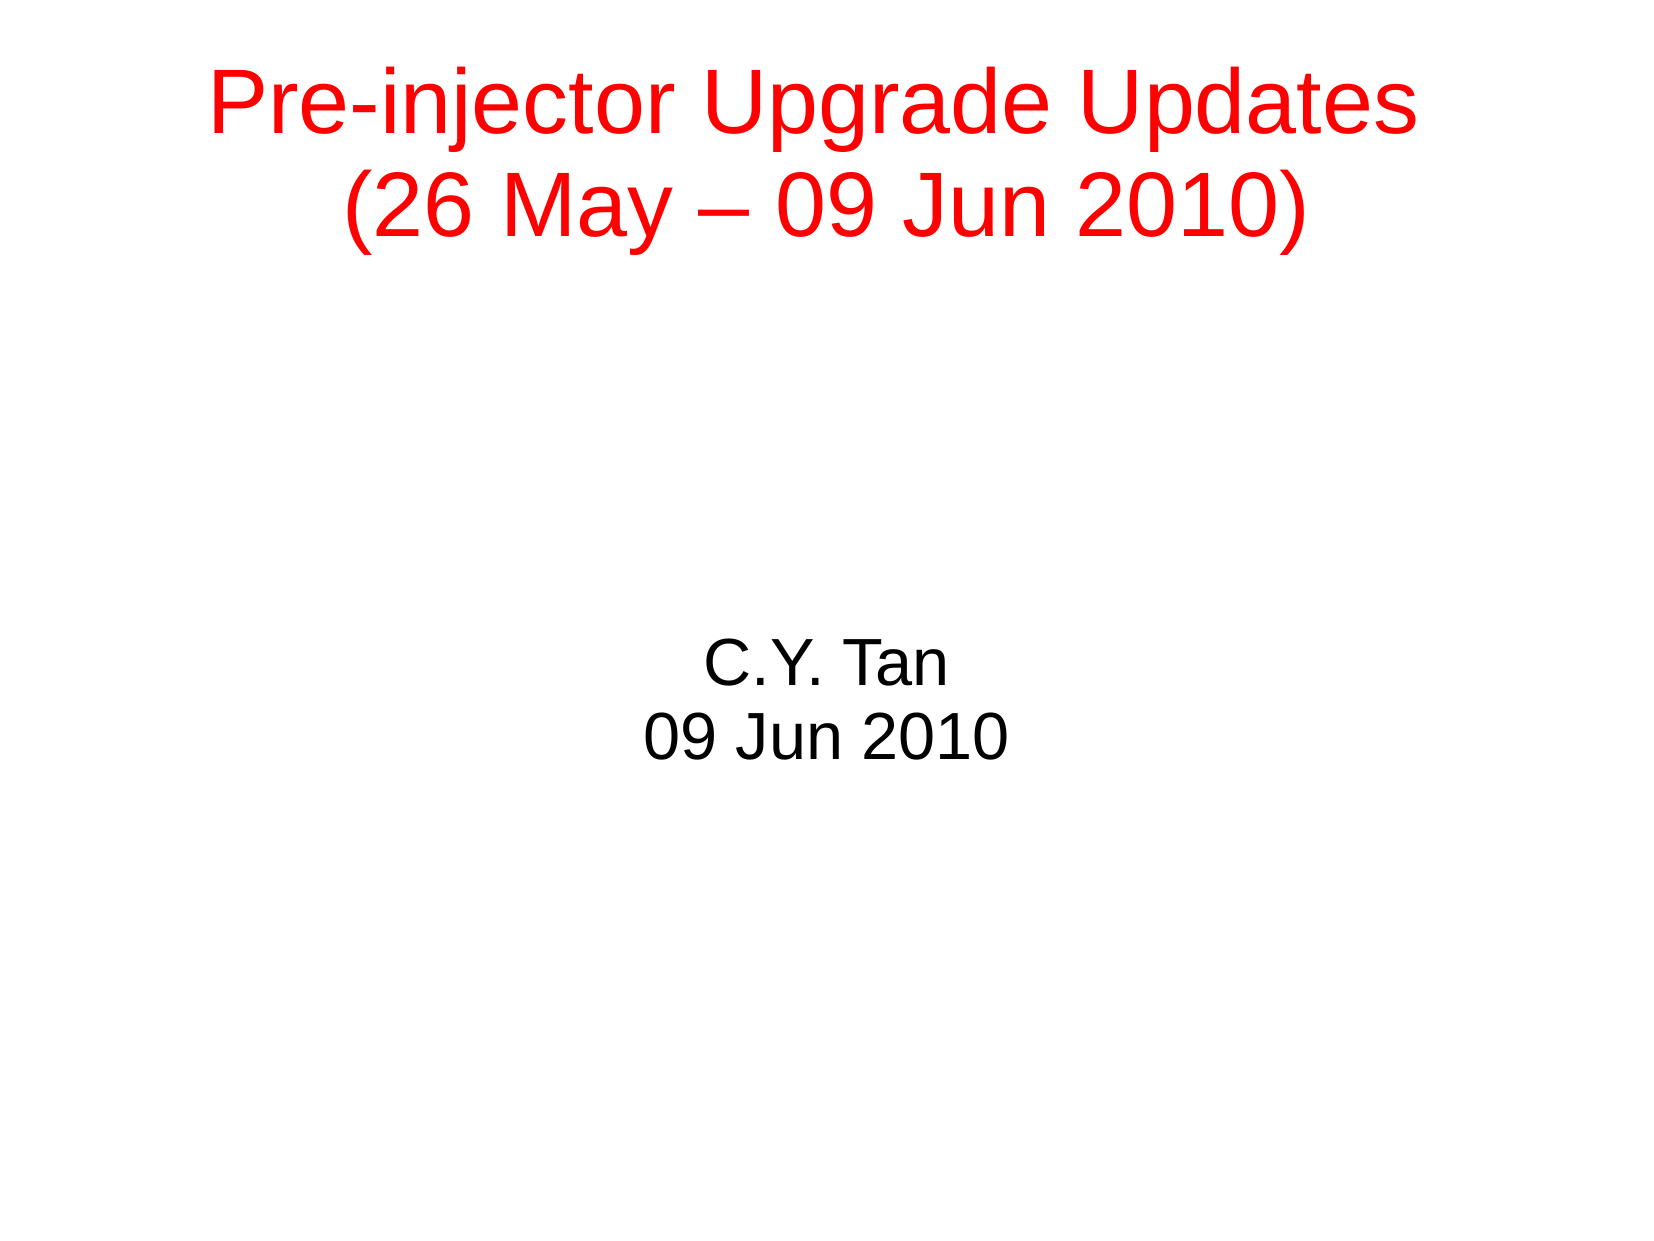

# Pre-injector Upgrade Updates (26 May – 09 Jun 2010)
C.Y. Tan
09 Jun 2010